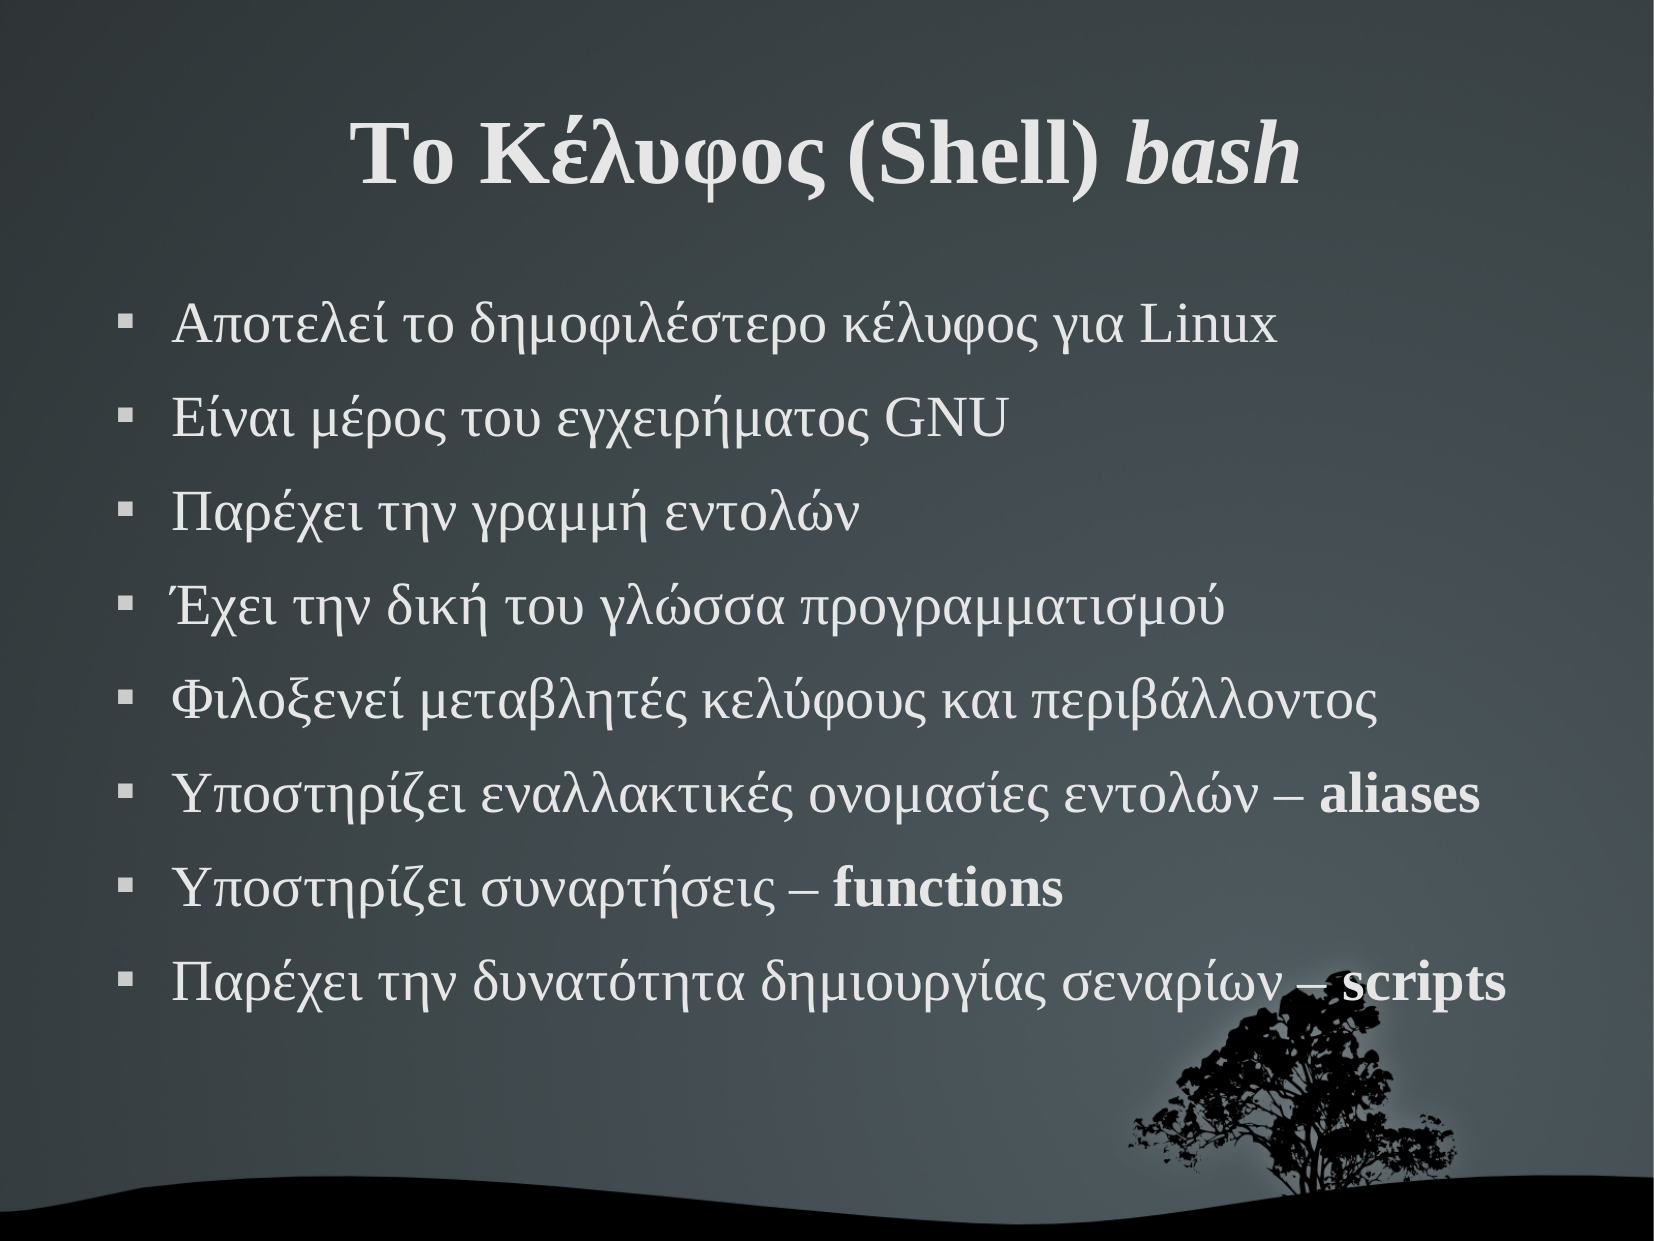

# Το Κέλυφος (Shell) bash
Αποτελεί το δημοφιλέστερο κέλυφος για Linux
Είναι μέρος του εγχειρήματος GNU
Παρέχει την γραμμή εντολών
Έχει την δική του γλώσσα προγραμματισμού
Φιλοξενεί μεταβλητές κελύφους και περιβάλλοντος
Υποστηρίζει εναλλακτικές ονομασίες εντολών – aliases
Υποστηρίζει συναρτήσεις – functions
Παρέχει την δυνατότητα δημιουργίας σεναρίων – scripts